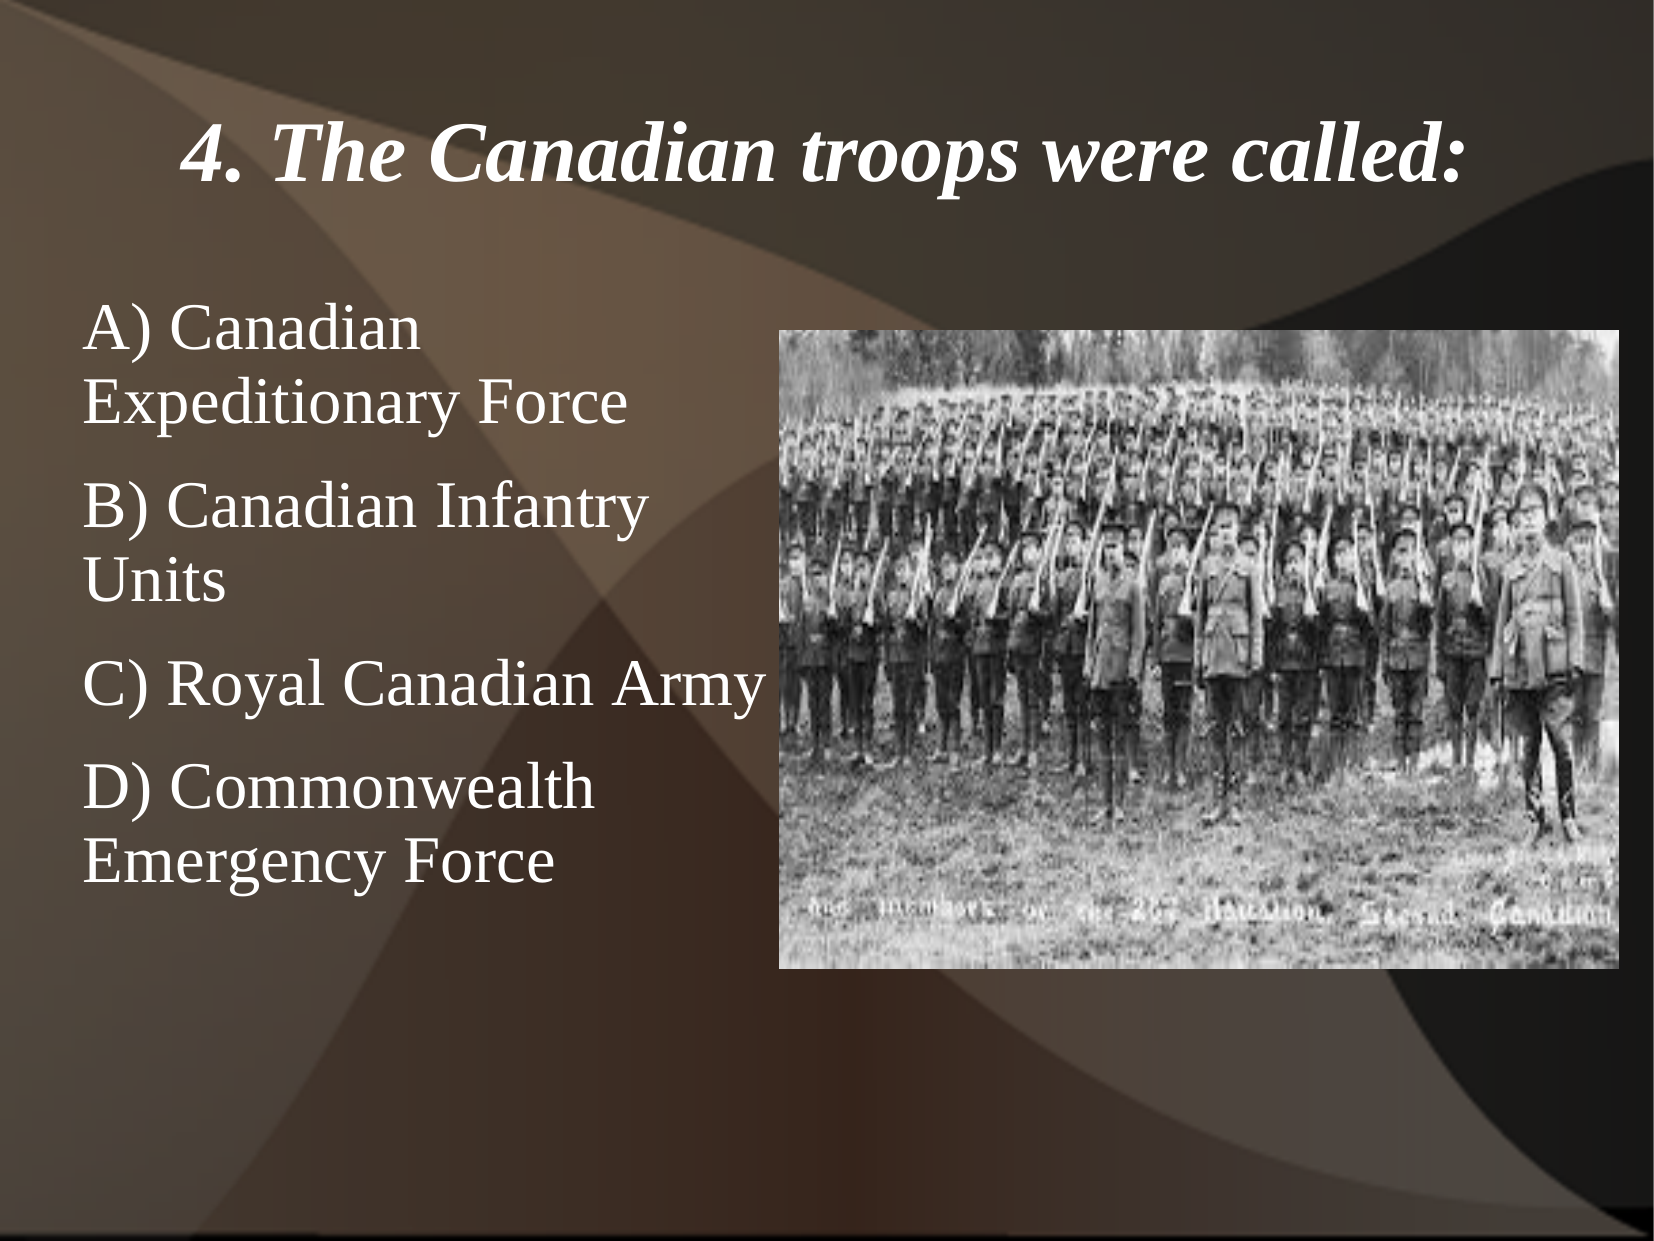

# 4. The Canadian troops were called:
A) Canadian Expeditionary Force
B) Canadian Infantry Units
C) Royal Canadian Army
D) Commonwealth Emergency Force